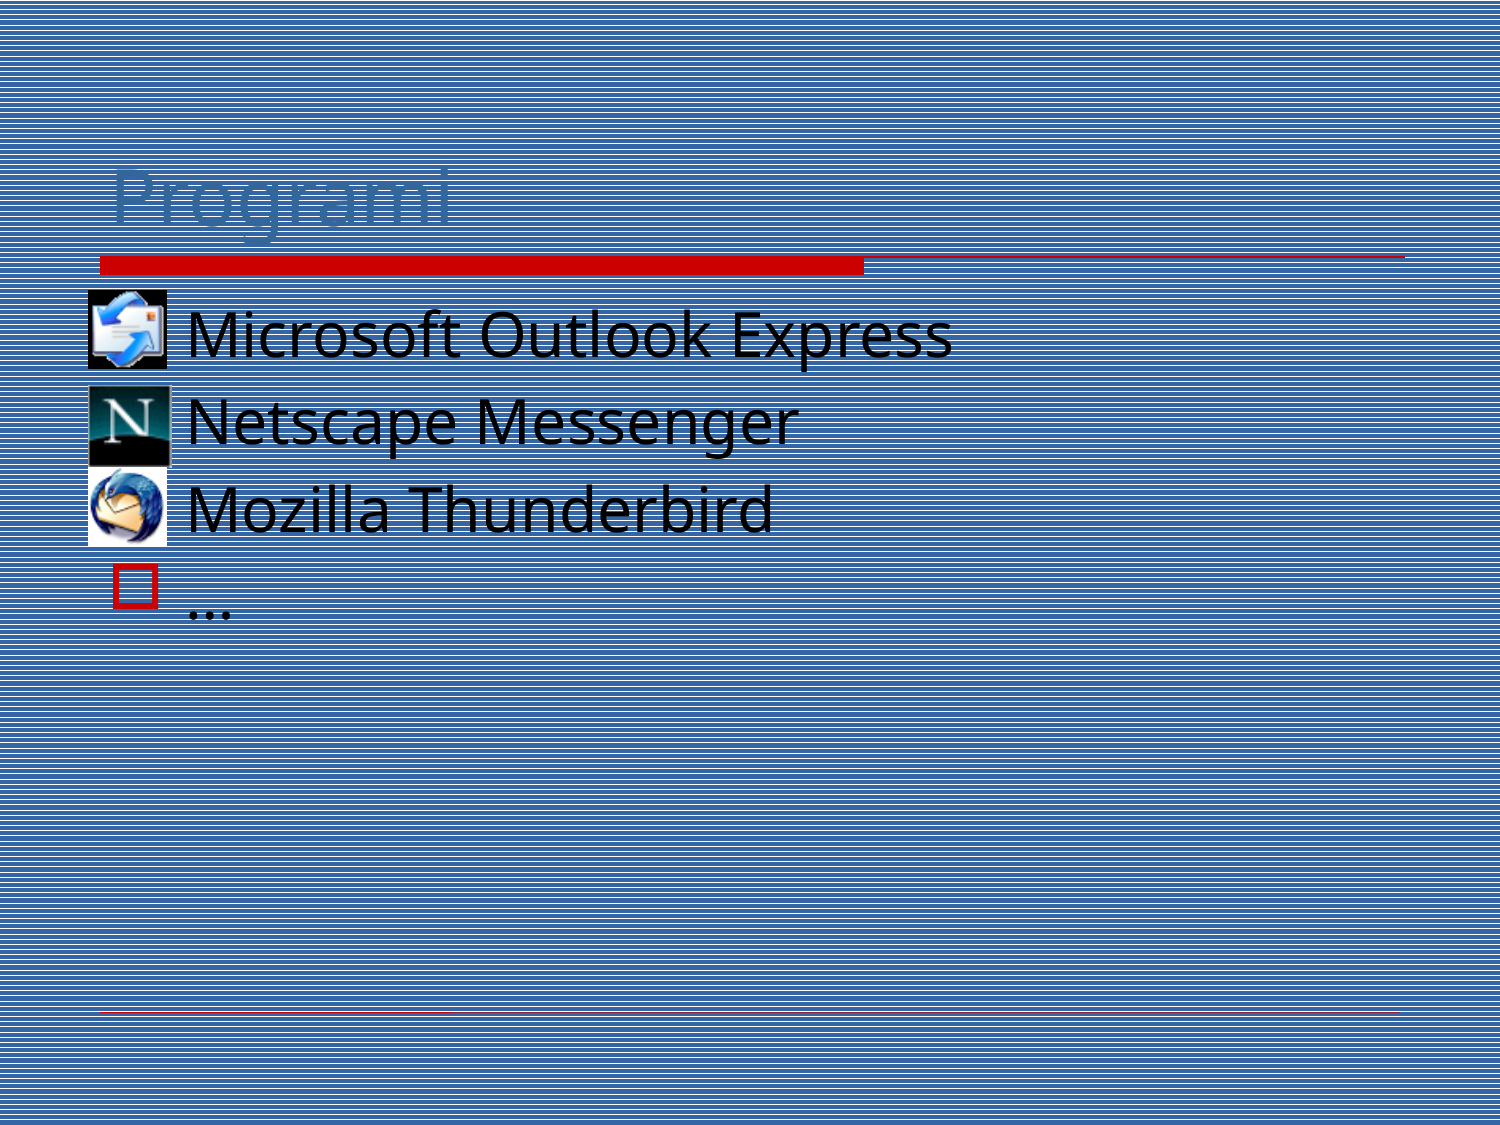

# Programi
Microsoft Outlook Express
Netscape Messenger
Mozilla Thunderbird
…